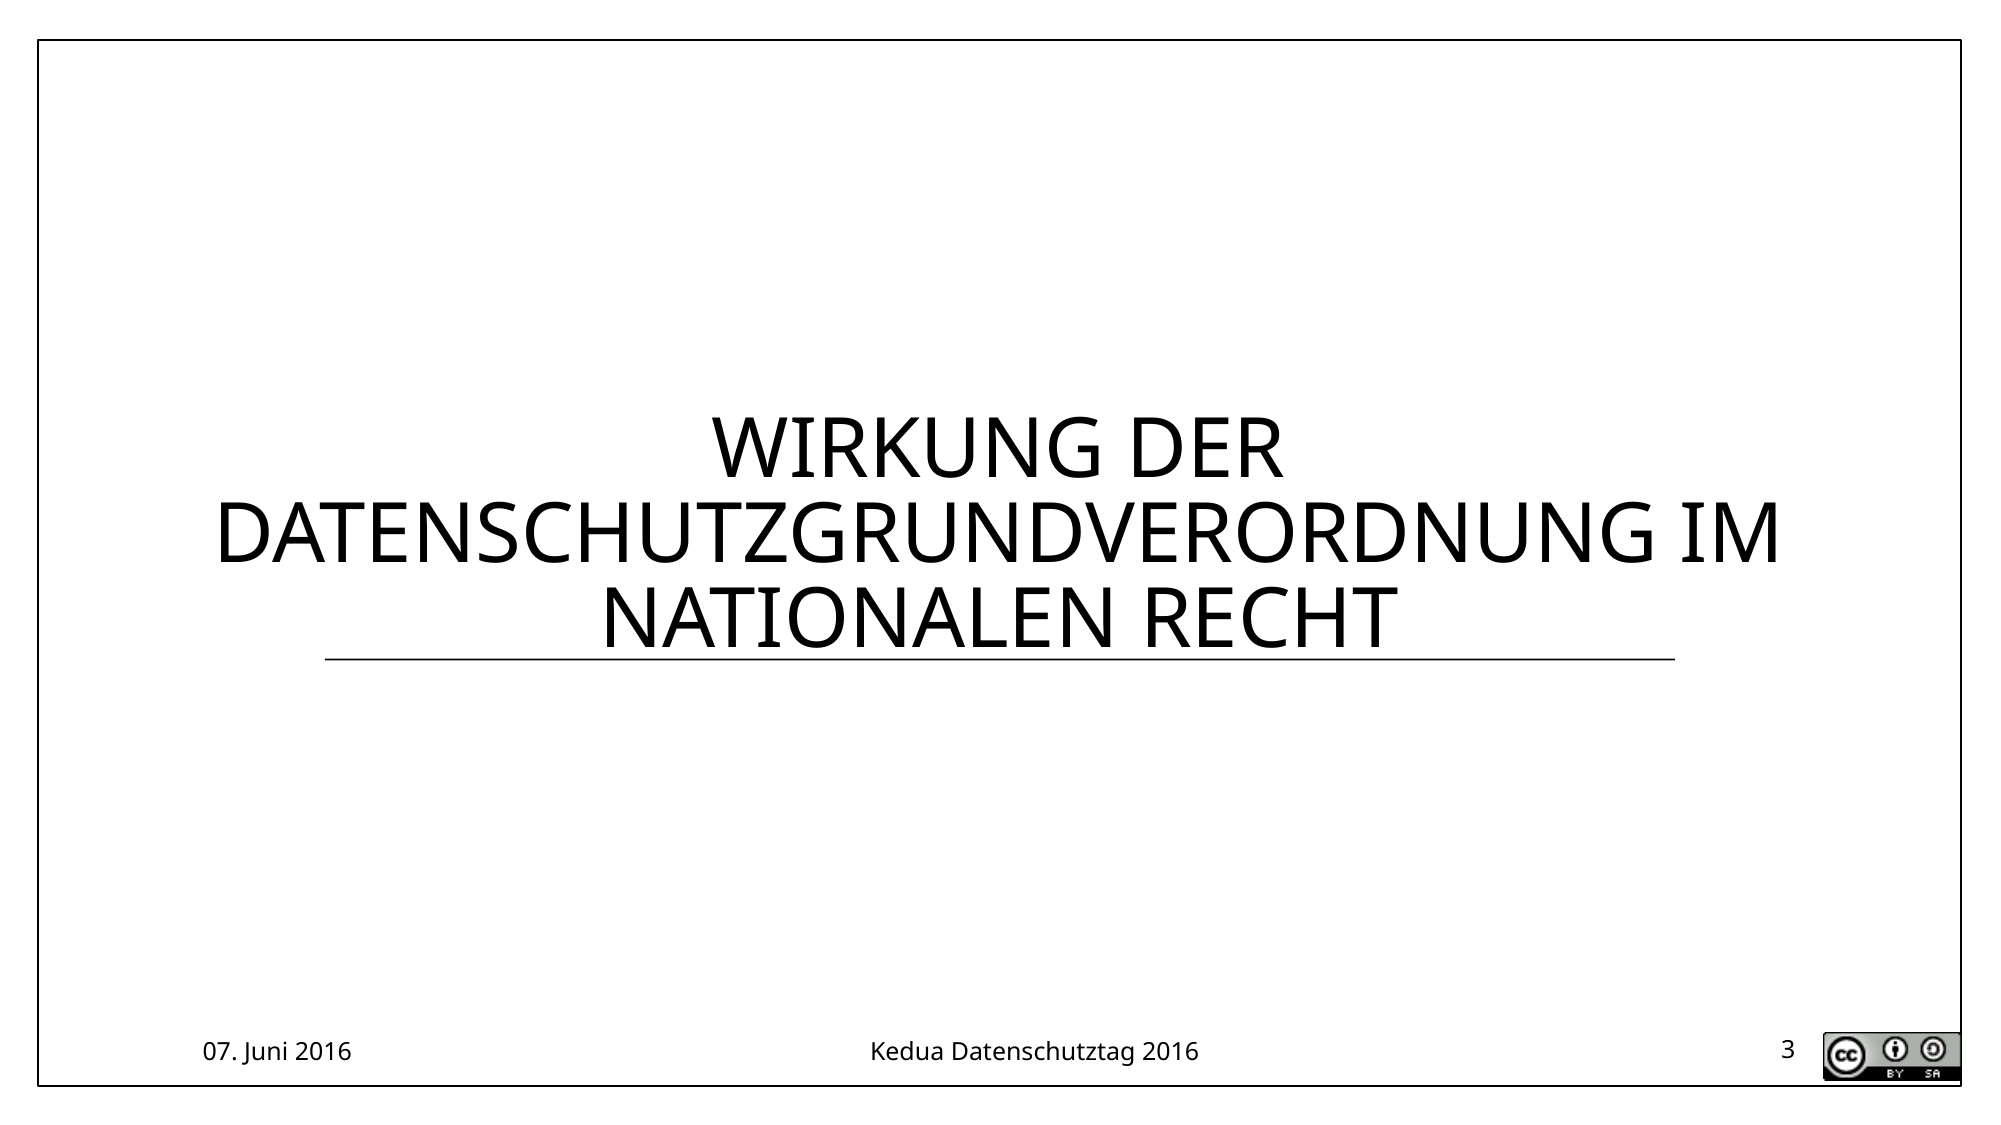

# Wirkung der Datenschutzgrundverordnung im nationalen Recht
07. Juni 2016
Kedua Datenschutztag 2016